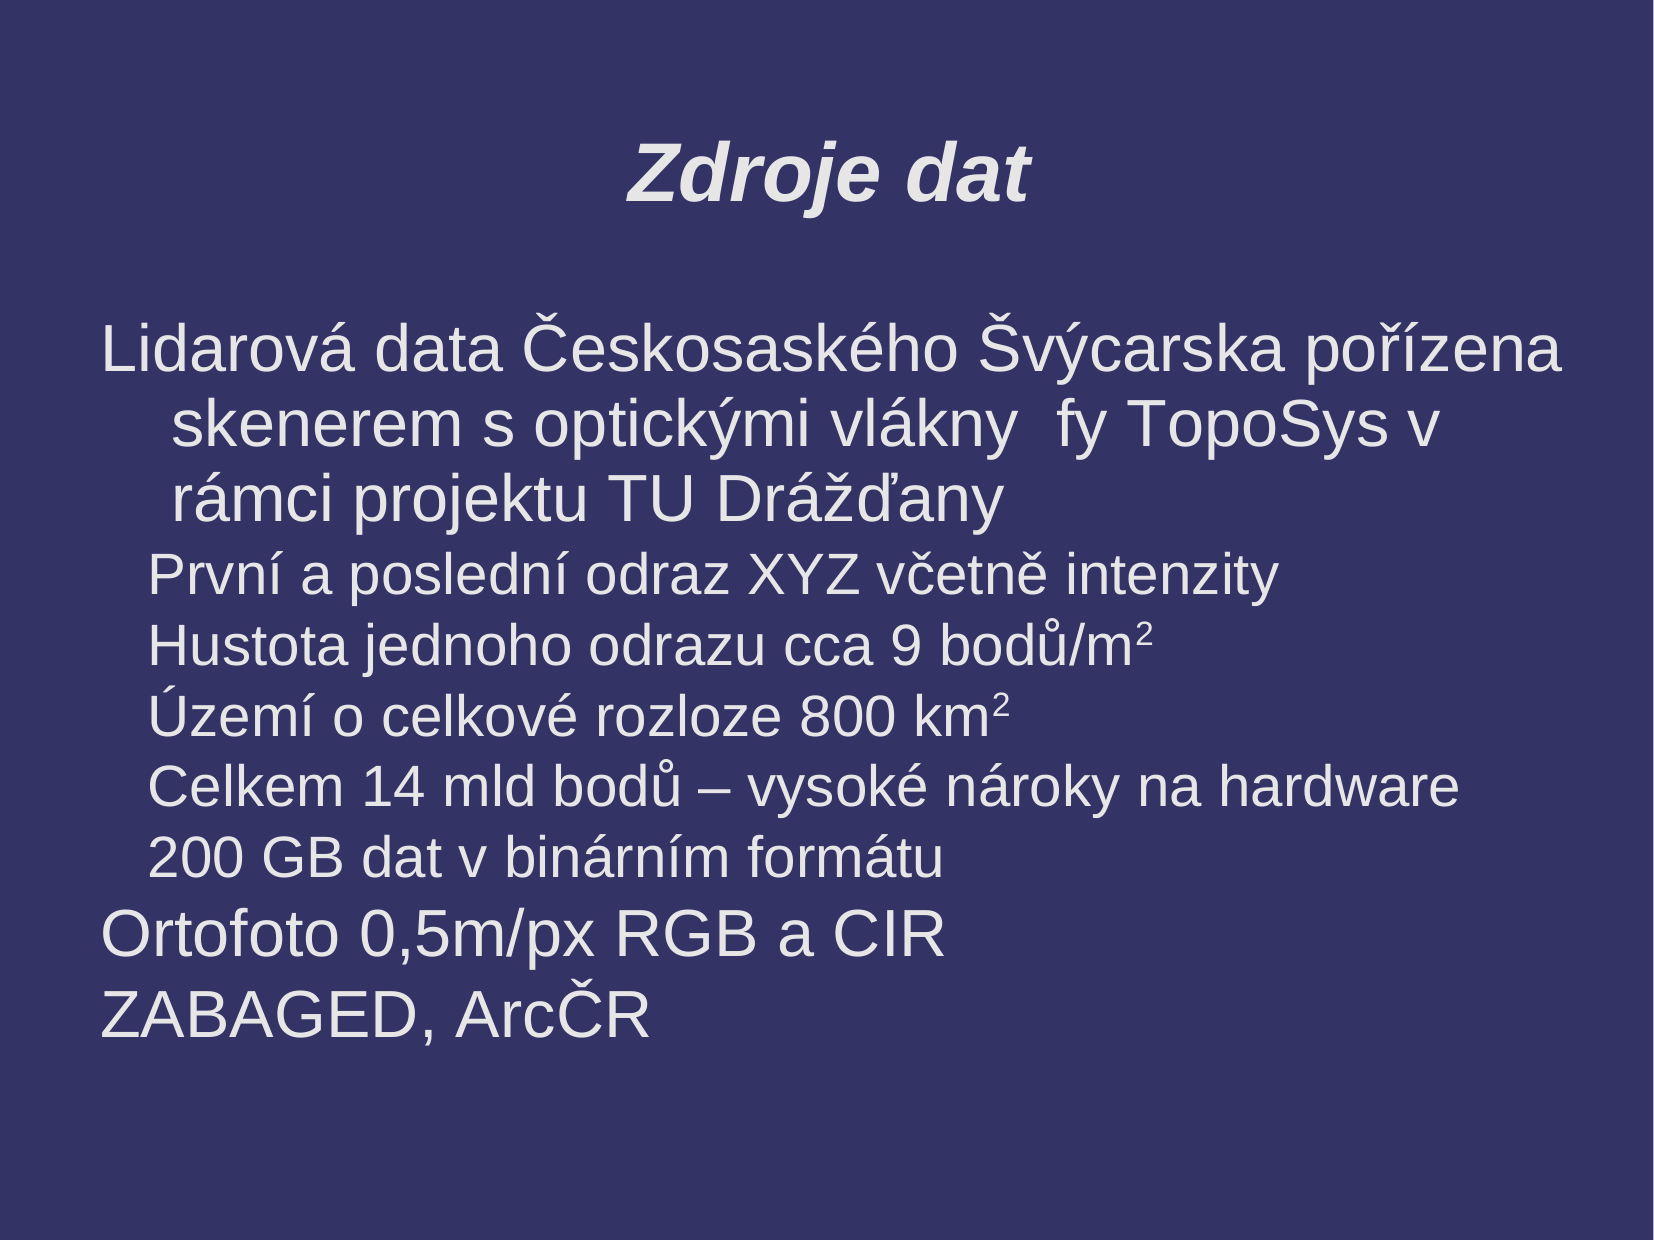

# Zdroje dat
Lidarová data Českosaského Švýcarska pořízena skenerem s optickými vlákny fy TopoSys v rámci projektu TU Drážďany
První a poslední odraz XYZ včetně intenzity
Hustota jednoho odrazu cca 9 bodů/m2
Území o celkové rozloze 800 km2
Celkem 14 mld bodů – vysoké nároky na hardware
200 GB dat v binárním formátu
Ortofoto 0,5m/px RGB a CIR
ZABAGED, ArcČR